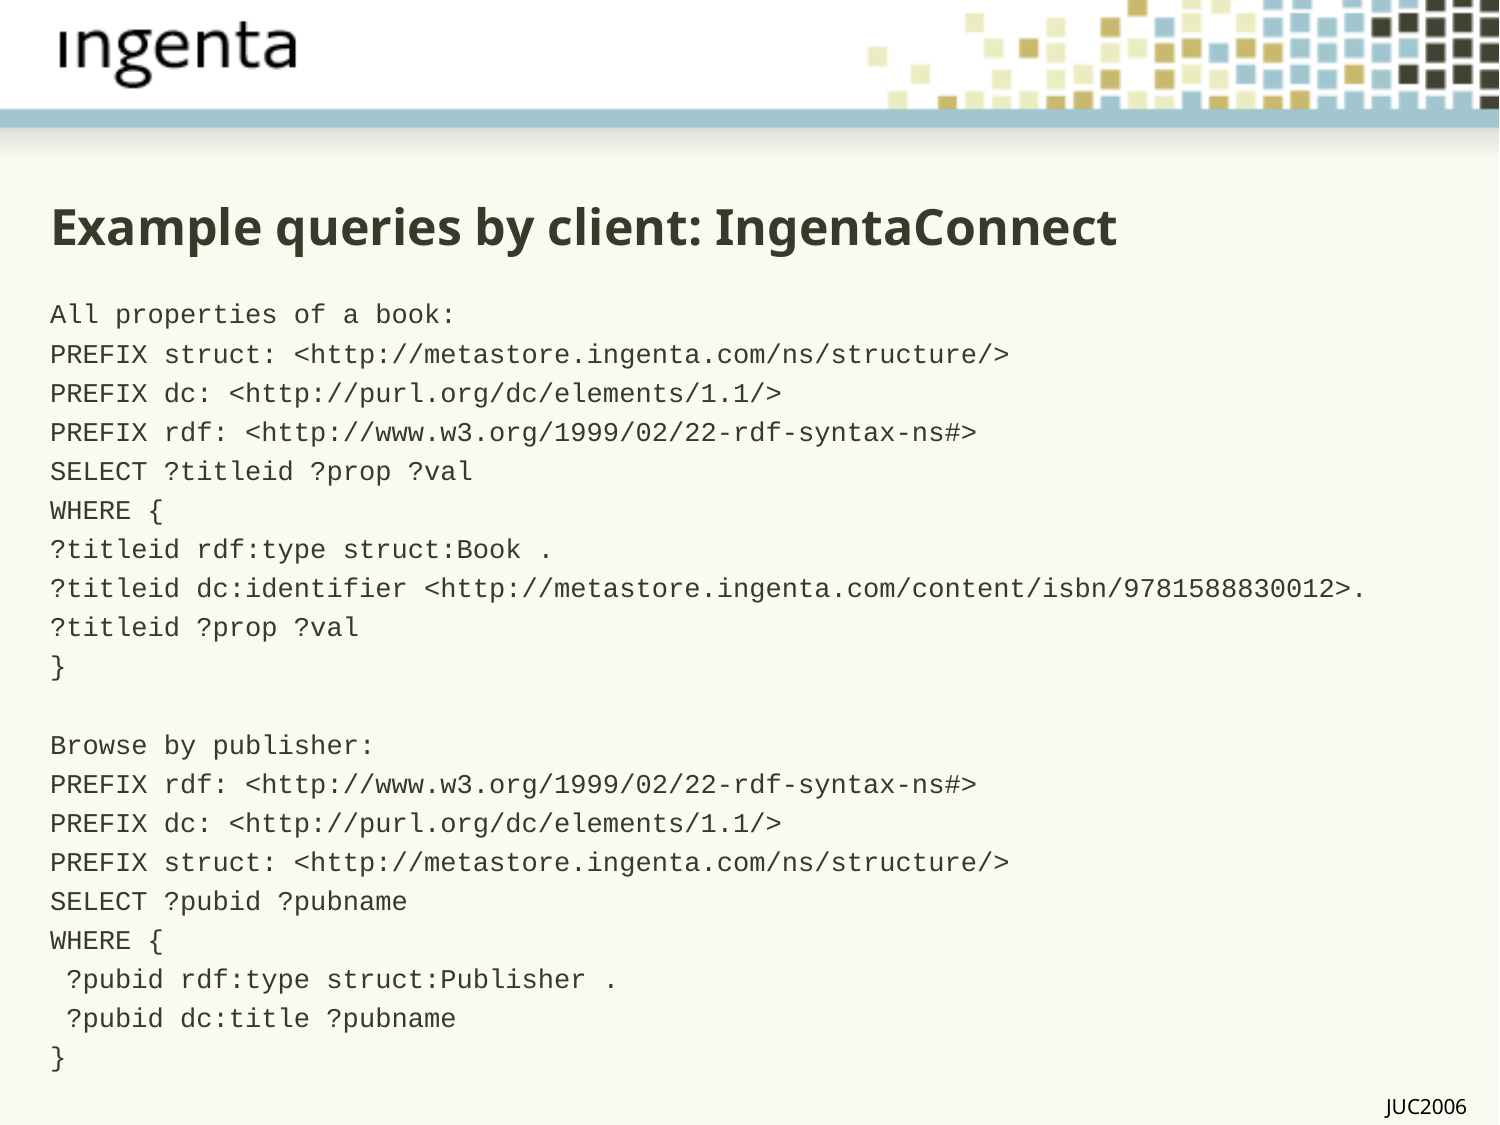

# Example queries by client: IngentaConnect
All properties of a book:
PREFIX struct: <http://metastore.ingenta.com/ns/structure/>
PREFIX dc: <http://purl.org/dc/elements/1.1/>
PREFIX rdf: <http://www.w3.org/1999/02/22-rdf-syntax-ns#>
SELECT ?titleid ?prop ?val
WHERE {
?titleid rdf:type struct:Book .
?titleid dc:identifier <http://metastore.ingenta.com/content/isbn/9781588830012>.
?titleid ?prop ?val
}
Browse by publisher:
PREFIX rdf: <http://www.w3.org/1999/02/22-rdf-syntax-ns#>
PREFIX dc: <http://purl.org/dc/elements/1.1/>
PREFIX struct: <http://metastore.ingenta.com/ns/structure/>
SELECT ?pubid ?pubname
WHERE {
 ?pubid rdf:type struct:Publisher .
 ?pubid dc:title ?pubname
}